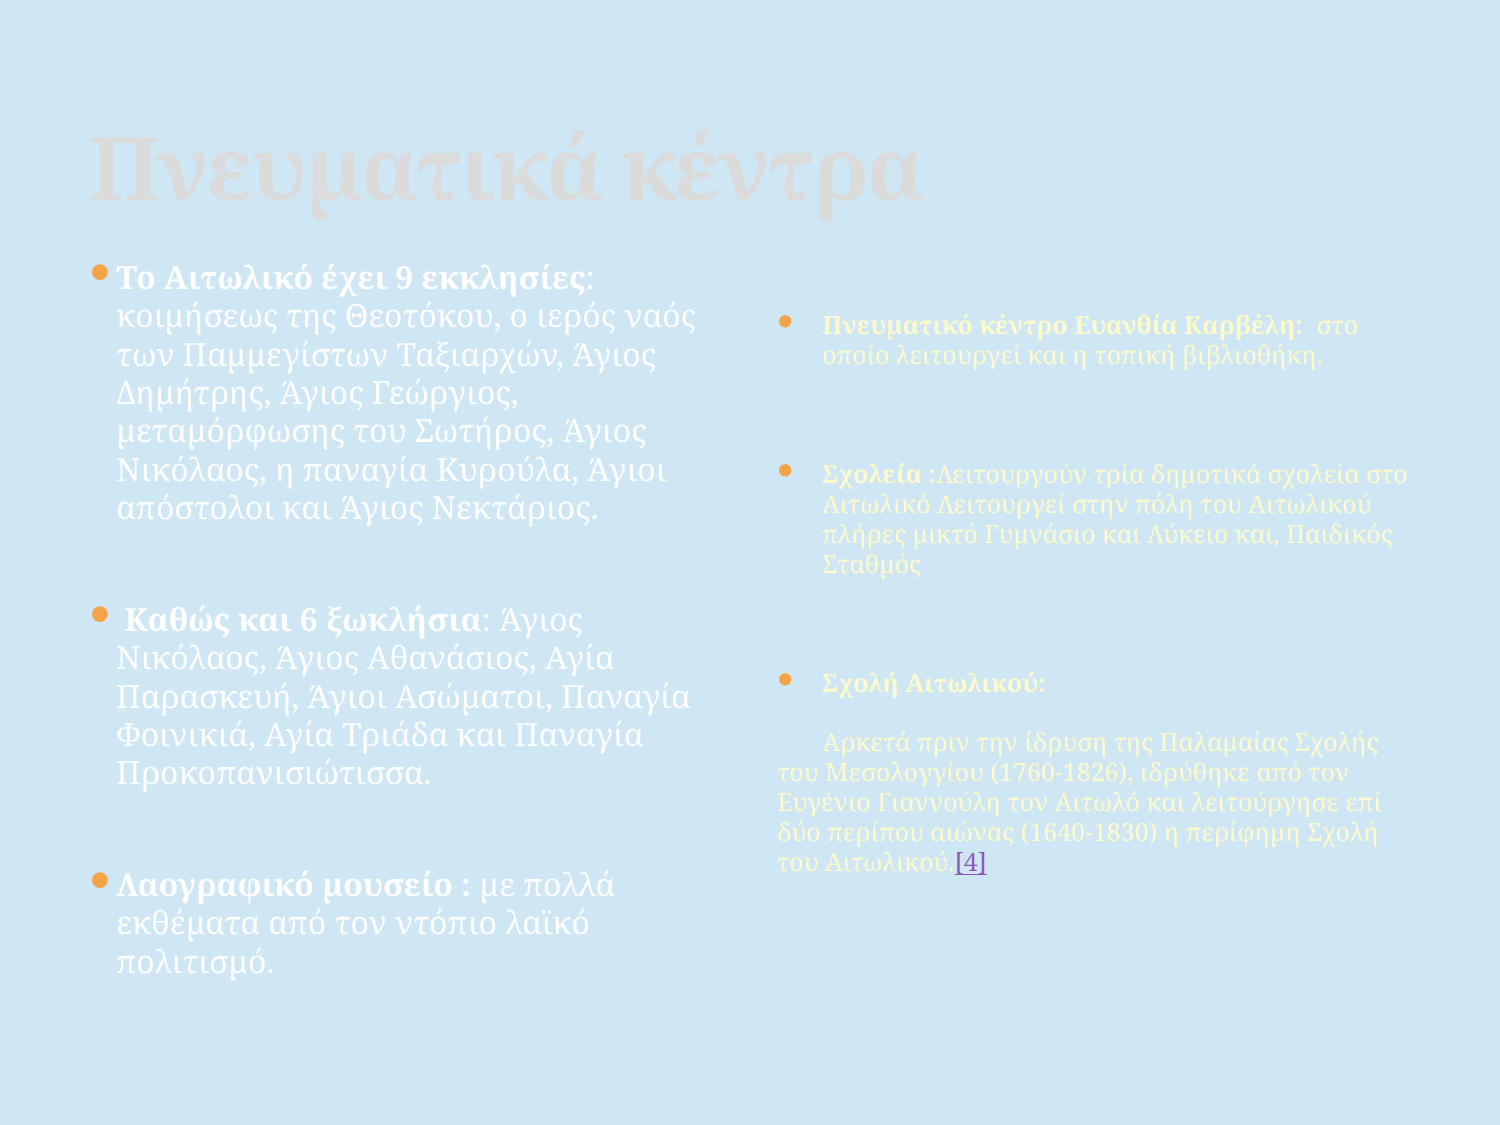

# Πνευματικά κέντρα
Το Αιτωλικό έχει 9 εκκλησίες: κοιμήσεως της Θεοτόκου, ο ιερός ναός των Παμμεγίστων Ταξιαρχών, Άγιος Δημήτρης, Άγιος Γεώργιος, μεταμόρφωσης του Σωτήρος, Άγιος Νικόλαος, η παναγία Κυρούλα, Άγιοι απόστολοι και Άγιος Νεκτάριος.
 Καθώς και 6 ξωκλήσια: Άγιος Νικόλαος, Άγιος Αθανάσιος, Αγία Παρασκευή, Άγιοι Ασώματοι, Παναγία Φοινικιά, Αγία Τριάδα και Παναγία Προκοπανισιώτισσα.
Λαογραφικό μουσείο : με πολλά εκθέματα από τον ντόπιο λαϊκό πολιτισμό.
Πνευματικό κέντρο Ευανθία Καρβέλη: στο οποίο λειτουργεί και η τοπική βιβλιοθήκη.
Σχολεία :Λειτουργούν τρία δημοτικά σχολεία στο Αιτωλικό Λειτουργεί στην πόλη του Αιτωλικού πλήρες μικτό Γυμνάσιο και Λύκειο και, Παιδικός Σταθμός
Σχολή Αιτωλικού:
 Αρκετά πριν την ίδρυση της Παλαμαίας Σχολής του Μεσολογγίου (1760-1826), ιδρύθηκε από τον Ευγένιο Γιαννούλη τον Αιτωλό και λειτούργησε επί δύο περίπου αιώνας (1640-1830) η περίφημη Σχολή του Αιτωλικού.[4]